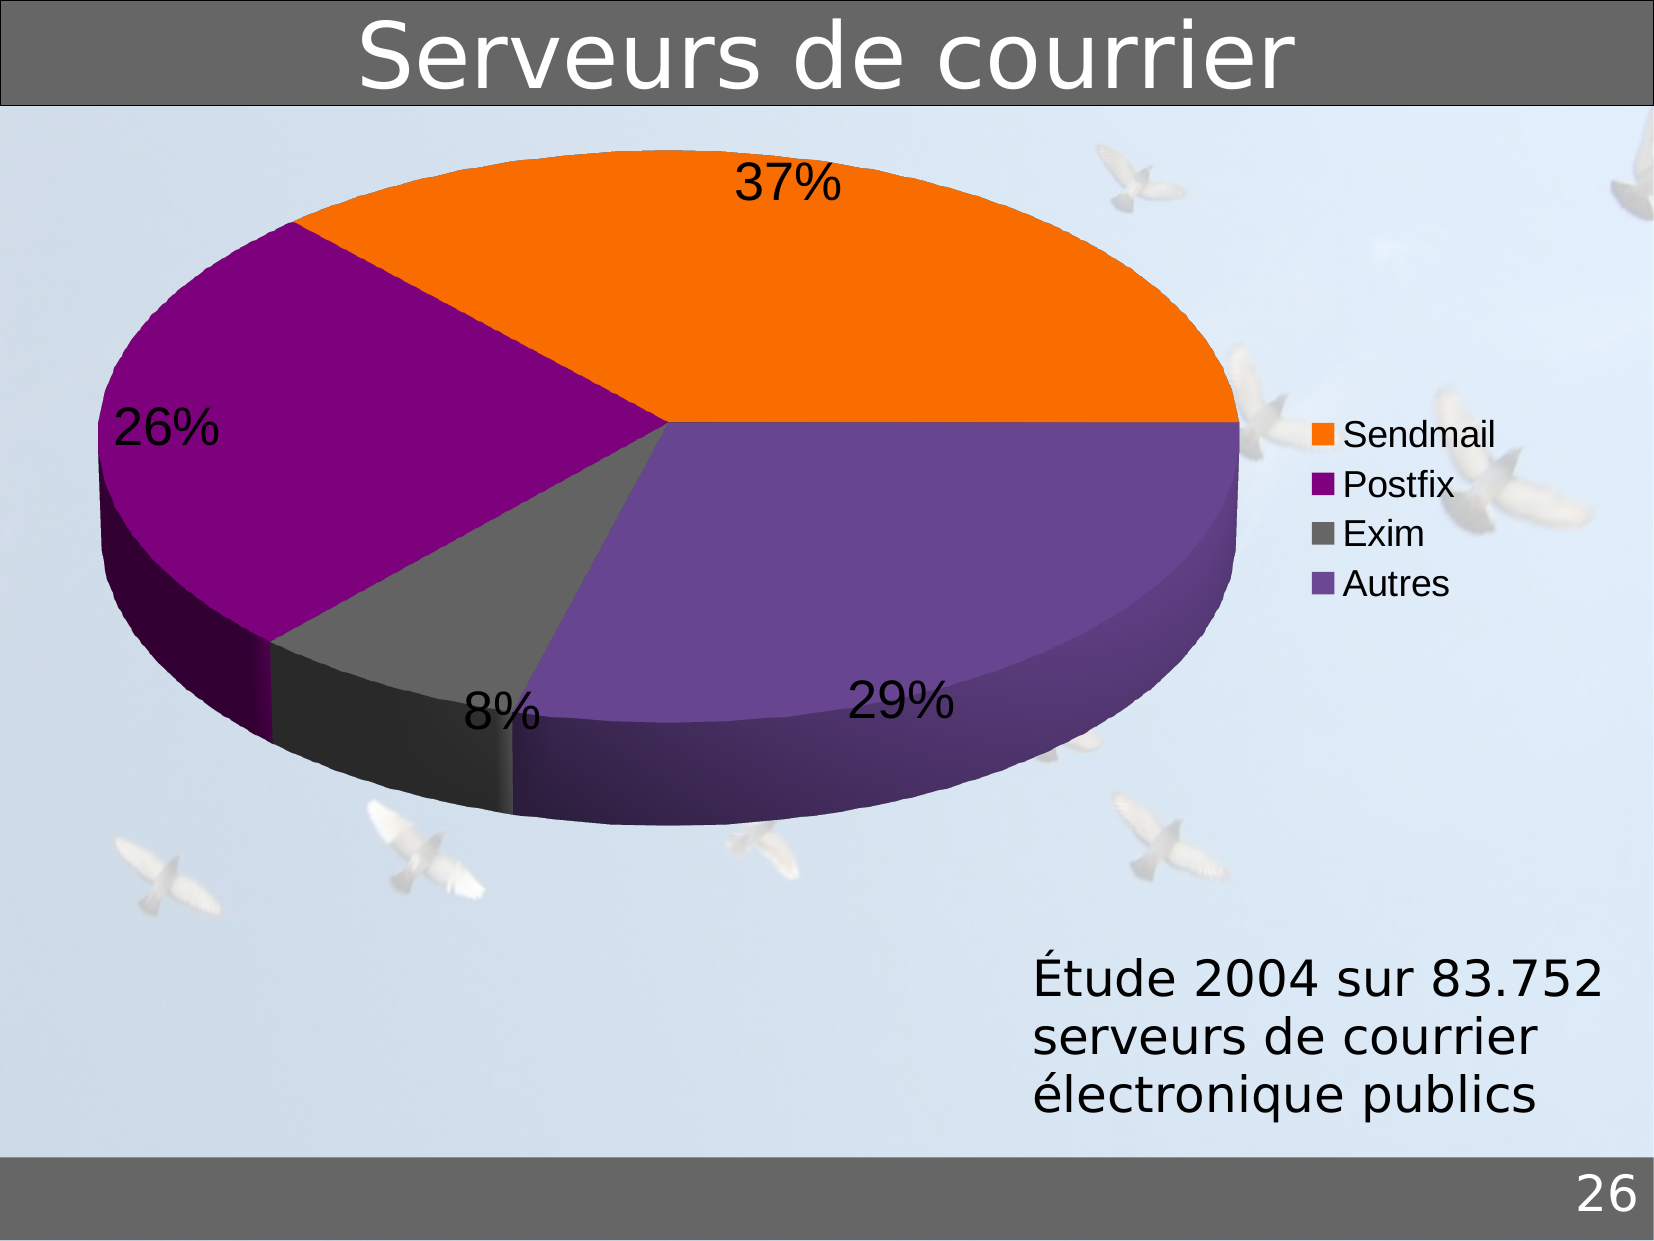

# Serveurs de courrier
[unsupported chart]
Étude 2004 sur 83.752 serveurs de courrier électronique publics